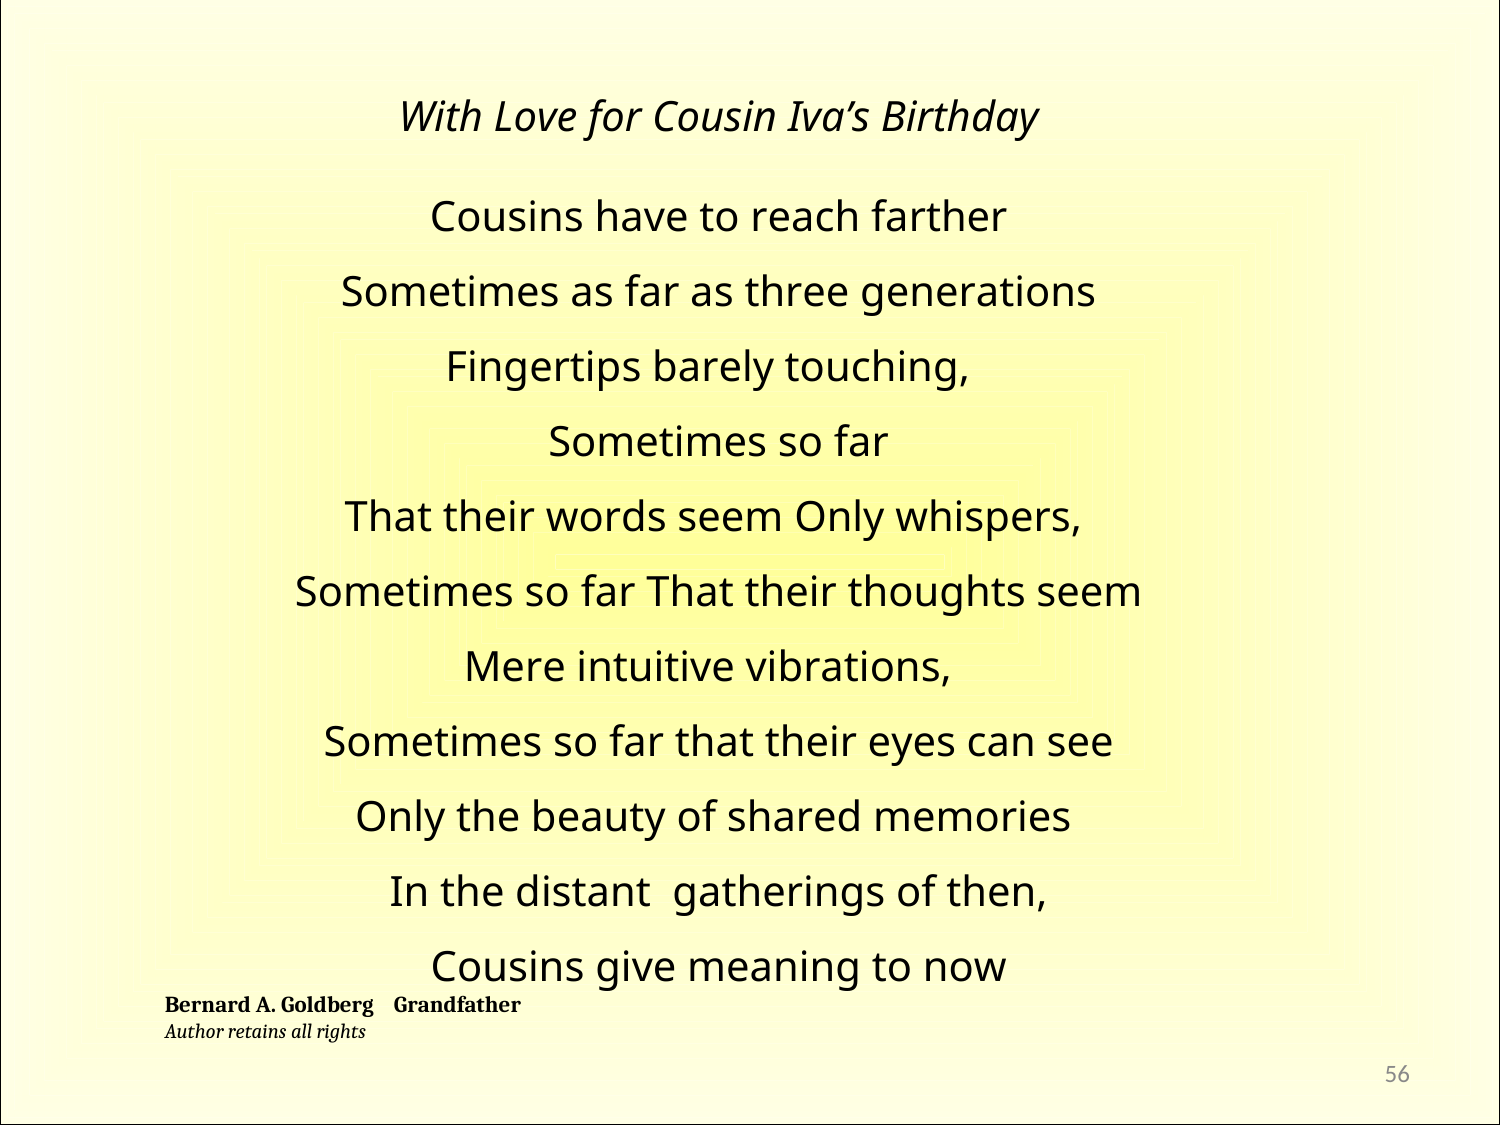

With Love for Cousin Iva’s Birthday
Cousins have to reach farther
Sometimes as far as three generations
Fingertips barely touching,
Sometimes so far
That their words seem Only whispers,
Sometimes so far That their thoughts seem
Mere intuitive vibrations,
Sometimes so far that their eyes can see
Only the beauty of shared memories
In the distant gatherings of then,
Cousins give meaning to now
Bernard A. Goldberg Grandfather
Author retains all rights